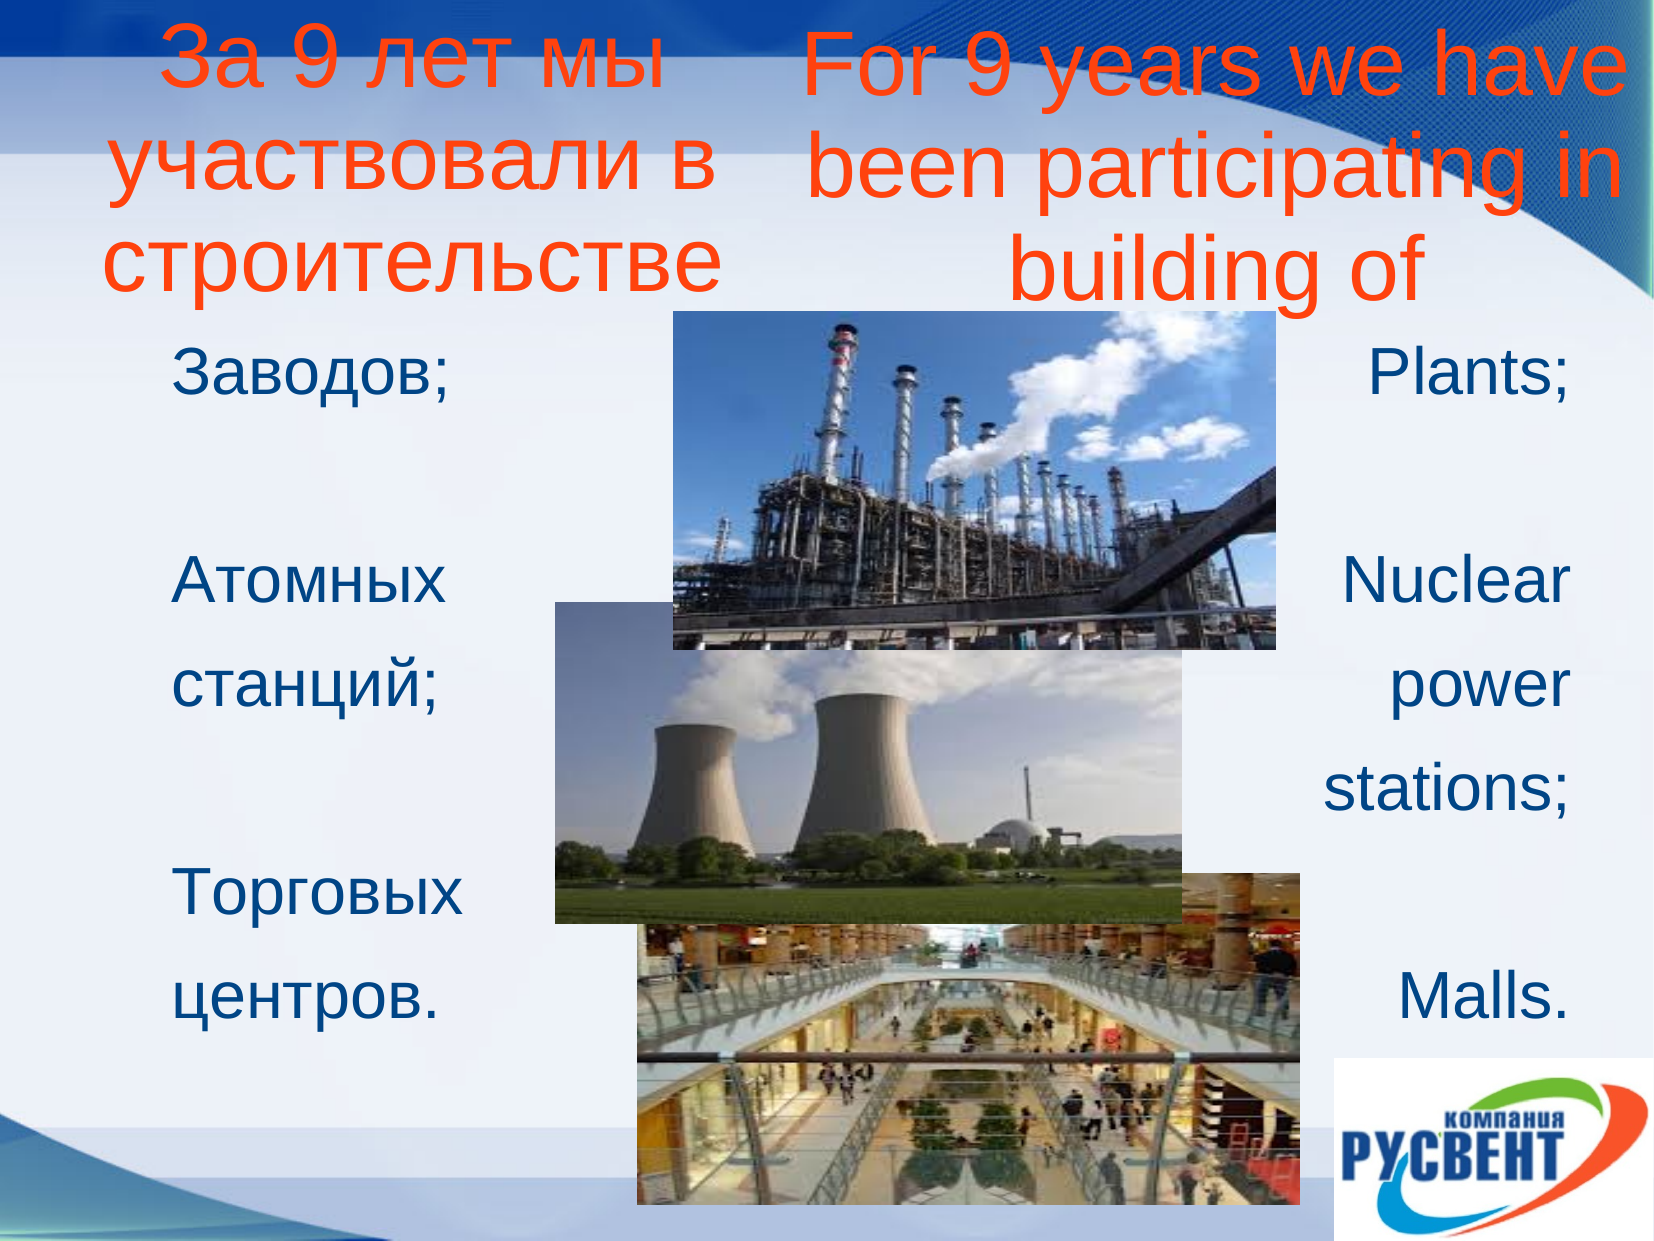

For 9 years we have been participating in building of
# За 9 лет мы участвовали в строительстве
Заводов;
Атомных
станций;
Торговых
центров.
Plants;
Nuclear
power
stations;
Malls.